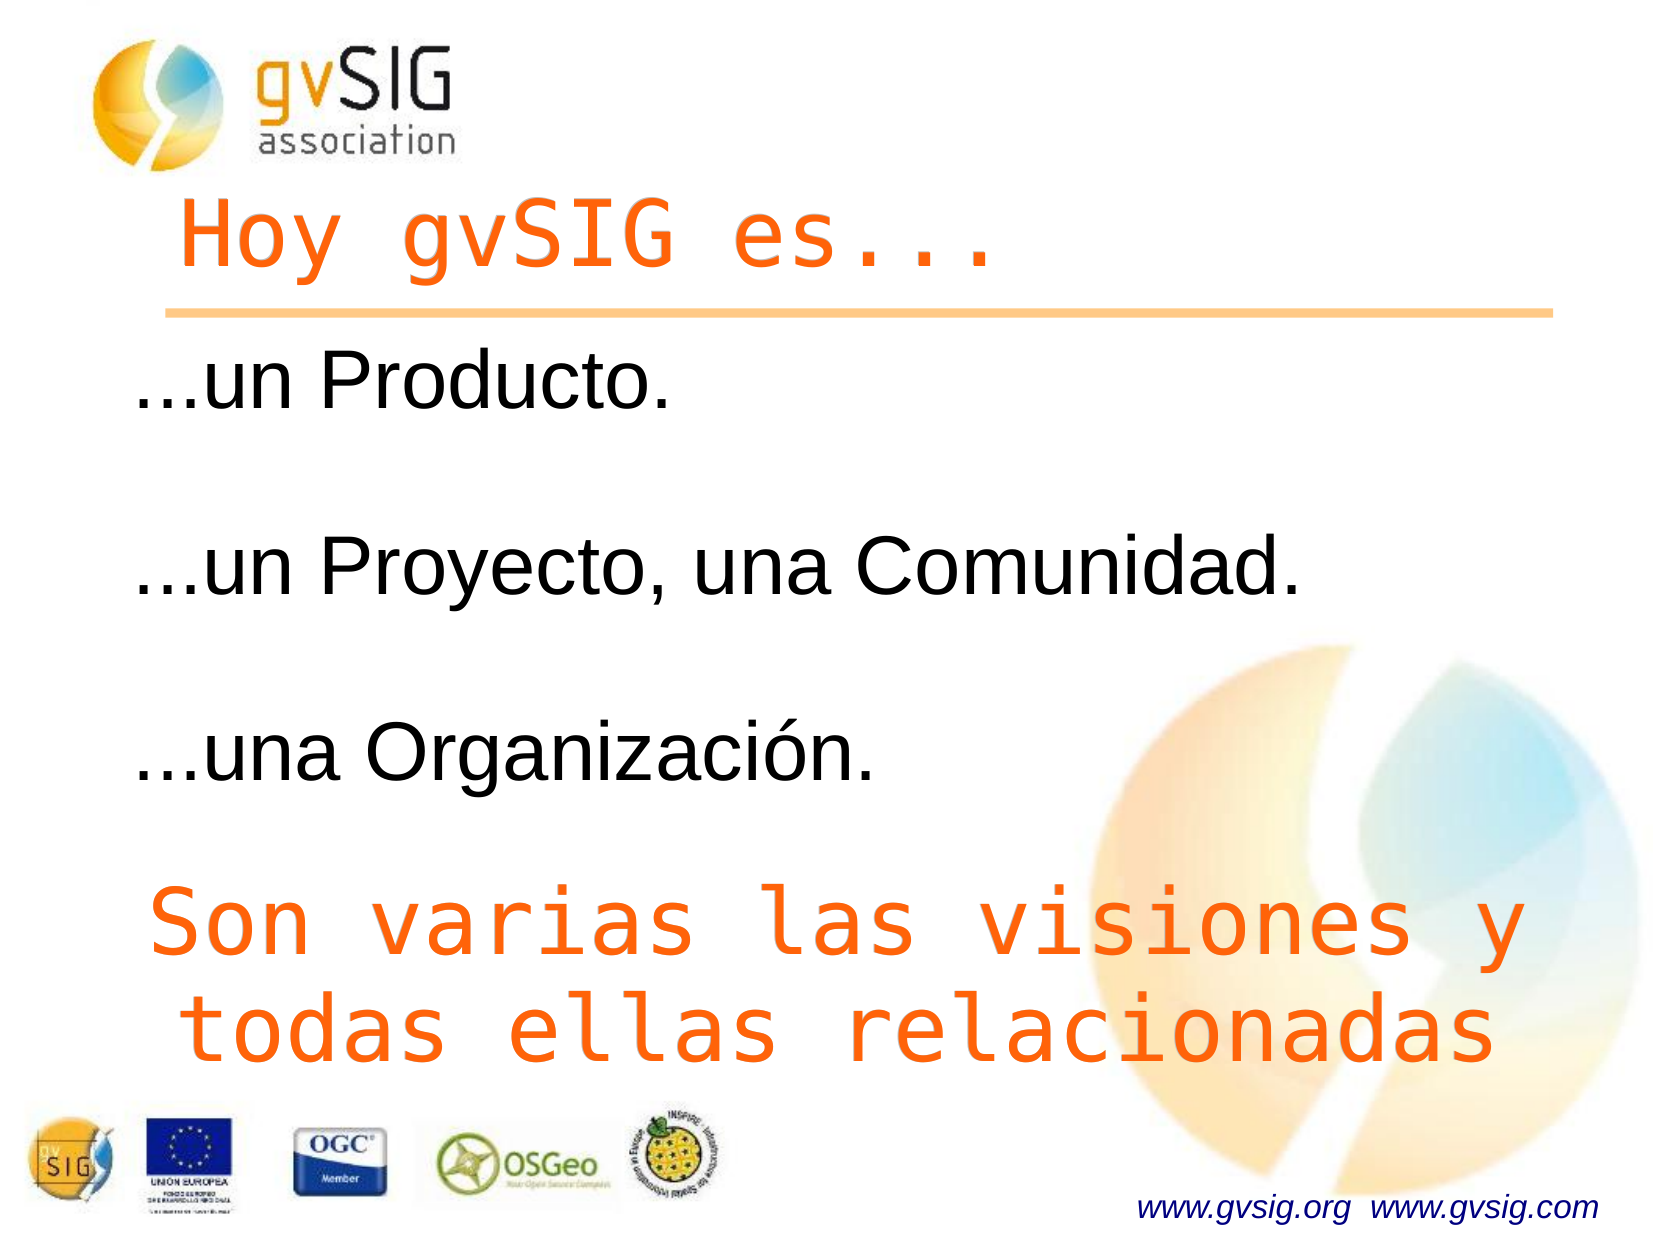

Hoy gvSIG es...
...un Producto.
...un Proyecto, una Comunidad.
...una Organización.
Son varias las visiones y todas ellas relacionadas